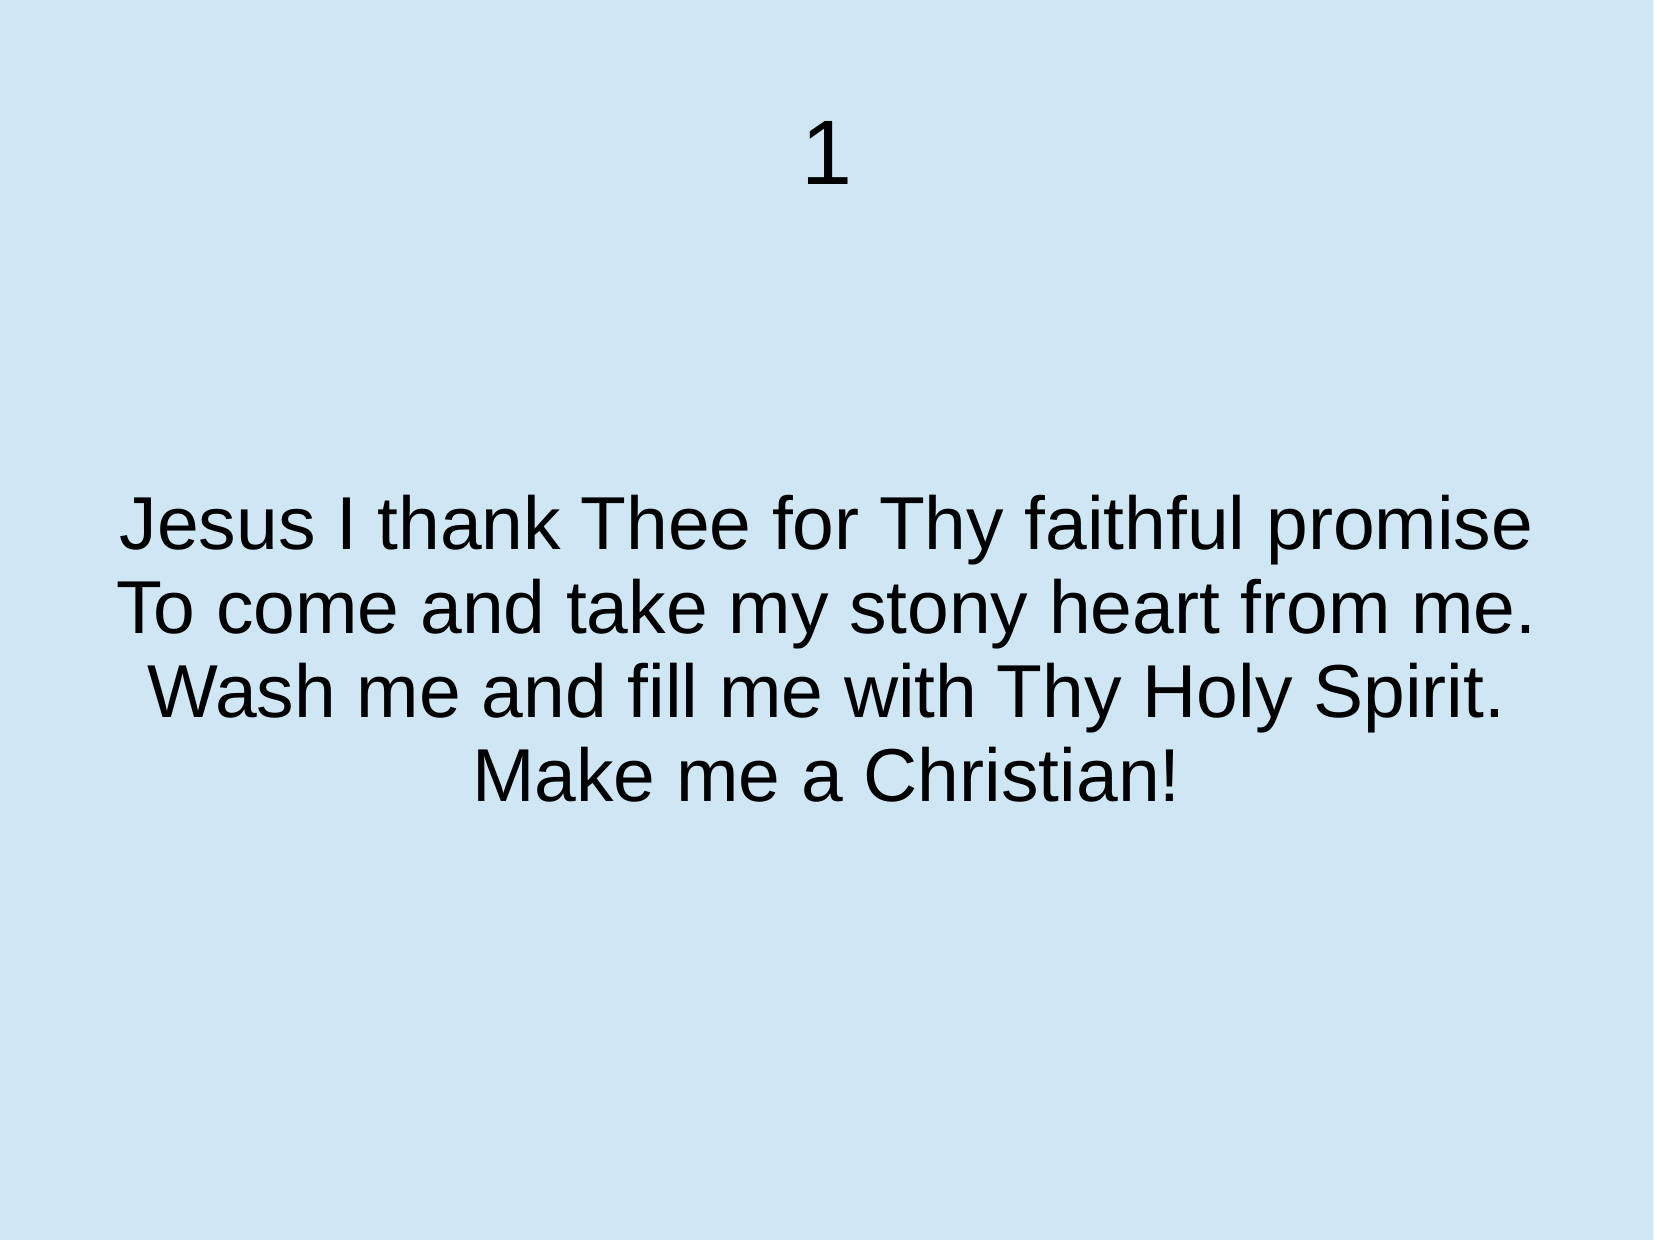

# 1
Jesus I thank Thee for Thy faithful promise
To come and take my stony heart from me.
Wash me and fill me with Thy Holy Spirit.
Make me a Christian!